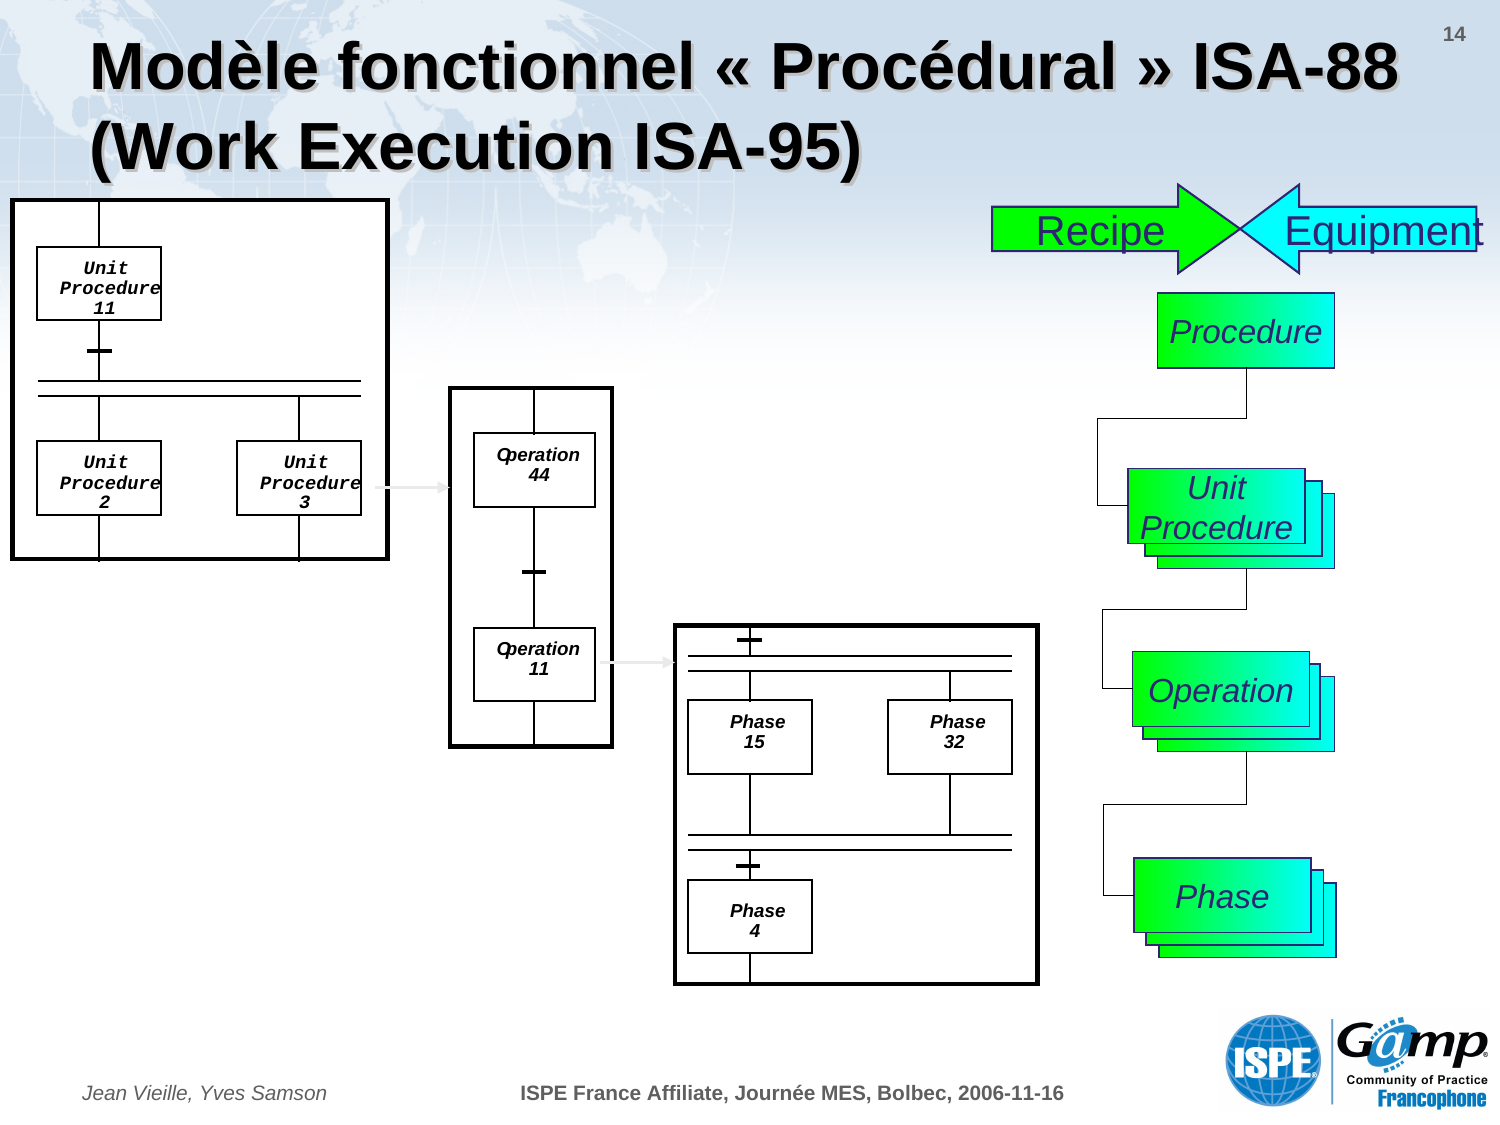

# Modèle fonctionnel « Procédural » ISA-88 (Work Execution ISA-95)
Recipe
Equipment
Unit
Procedure
11
Unit
Unit
Procedure
Procedure
2
3
Procedure
O
peration
44
O
peration
11
Unit Procedure
Phase
Phase
15
32
Phase
4
Operation
Phase